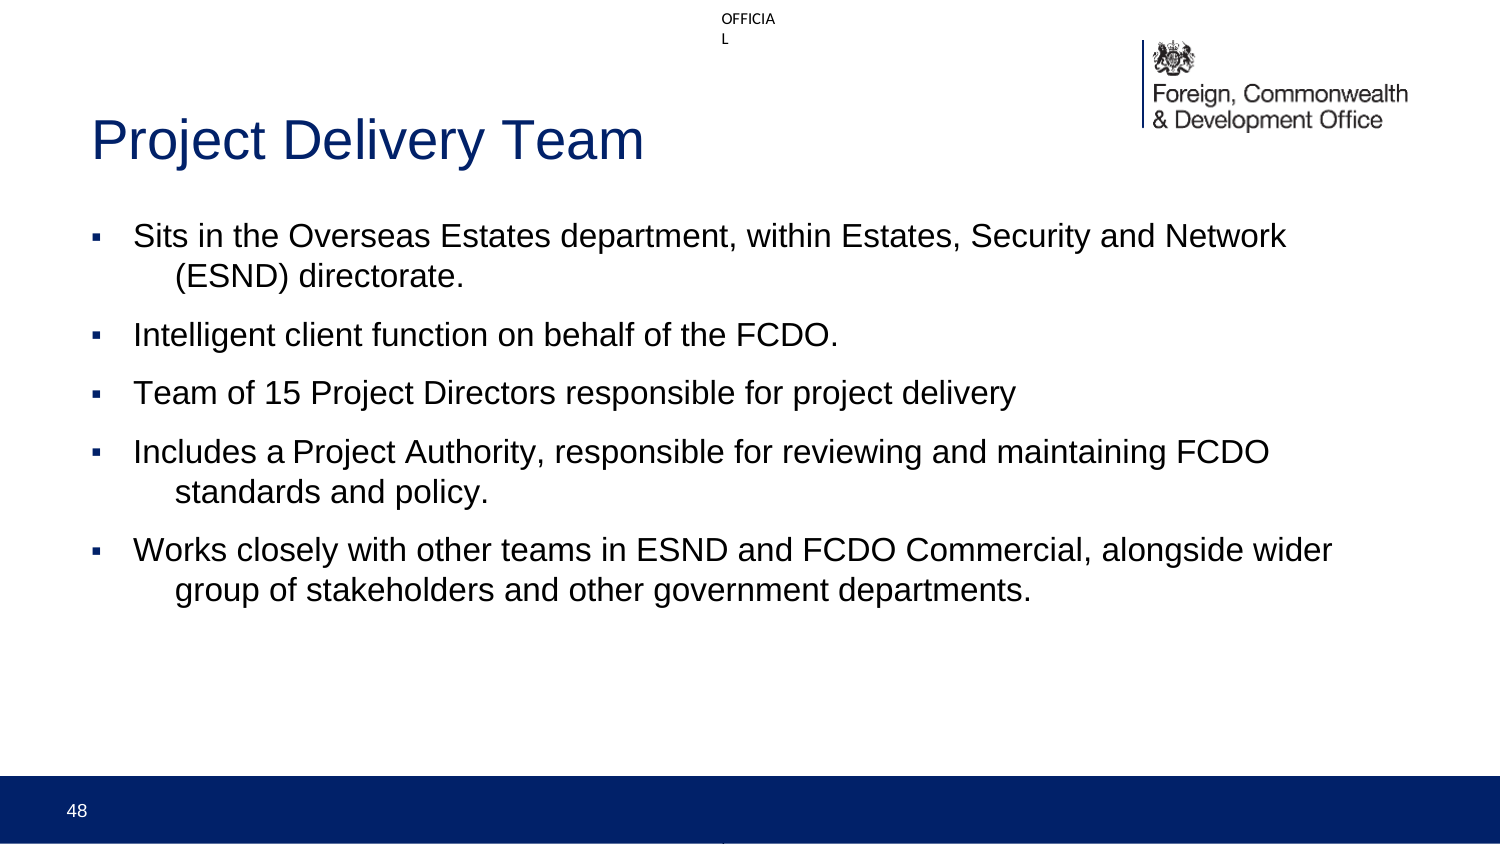

# Project Delivery Team
Sits in the Overseas Estates department, within Estates, Security and Network (ESND) directorate.
Intelligent client function on behalf of the FCDO.
Team of 15 Project Directors responsible for project delivery
Includes a Project Authority, responsible for reviewing and maintaining FCDO standards and policy.
Works closely with other teams in ESND and FCDO Commercial, alongside wider group of stakeholders and other government departments.